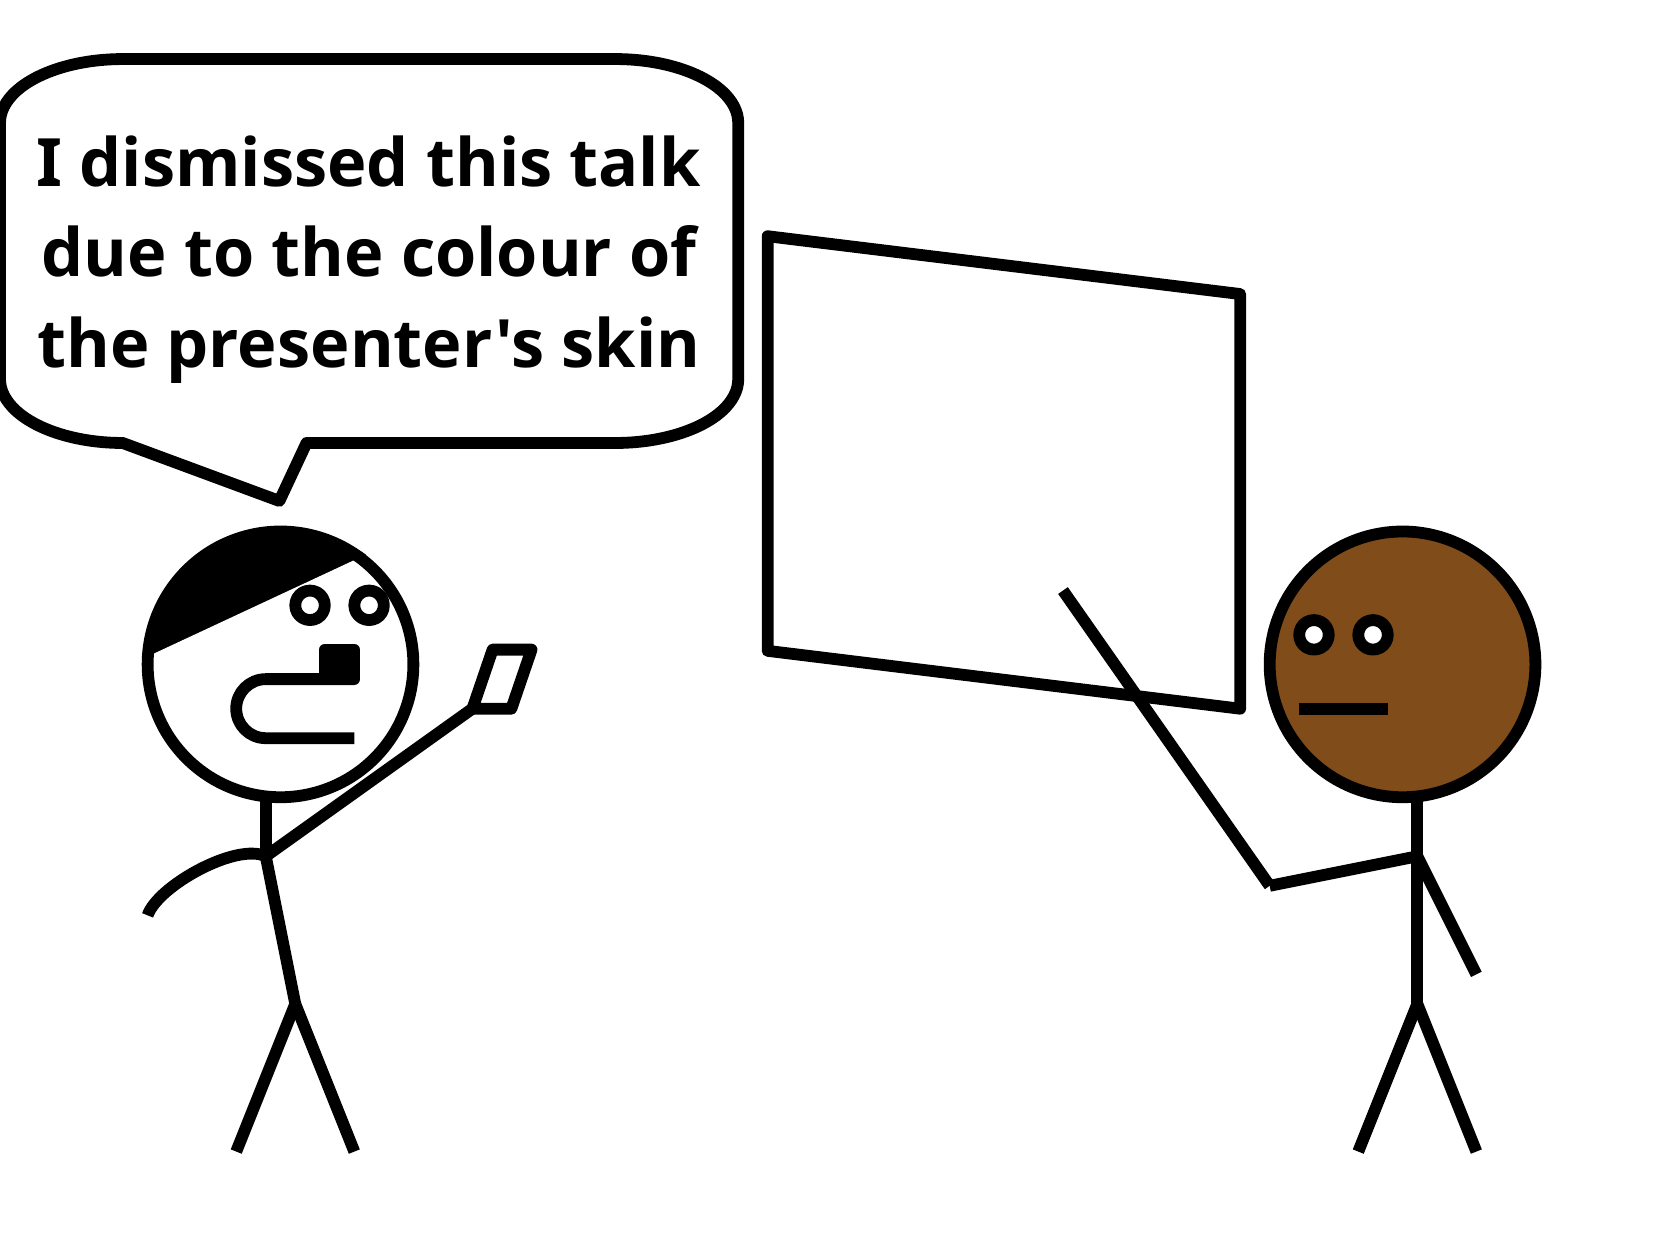

I dismissed this talk
due to the colour of
the presenter's skin